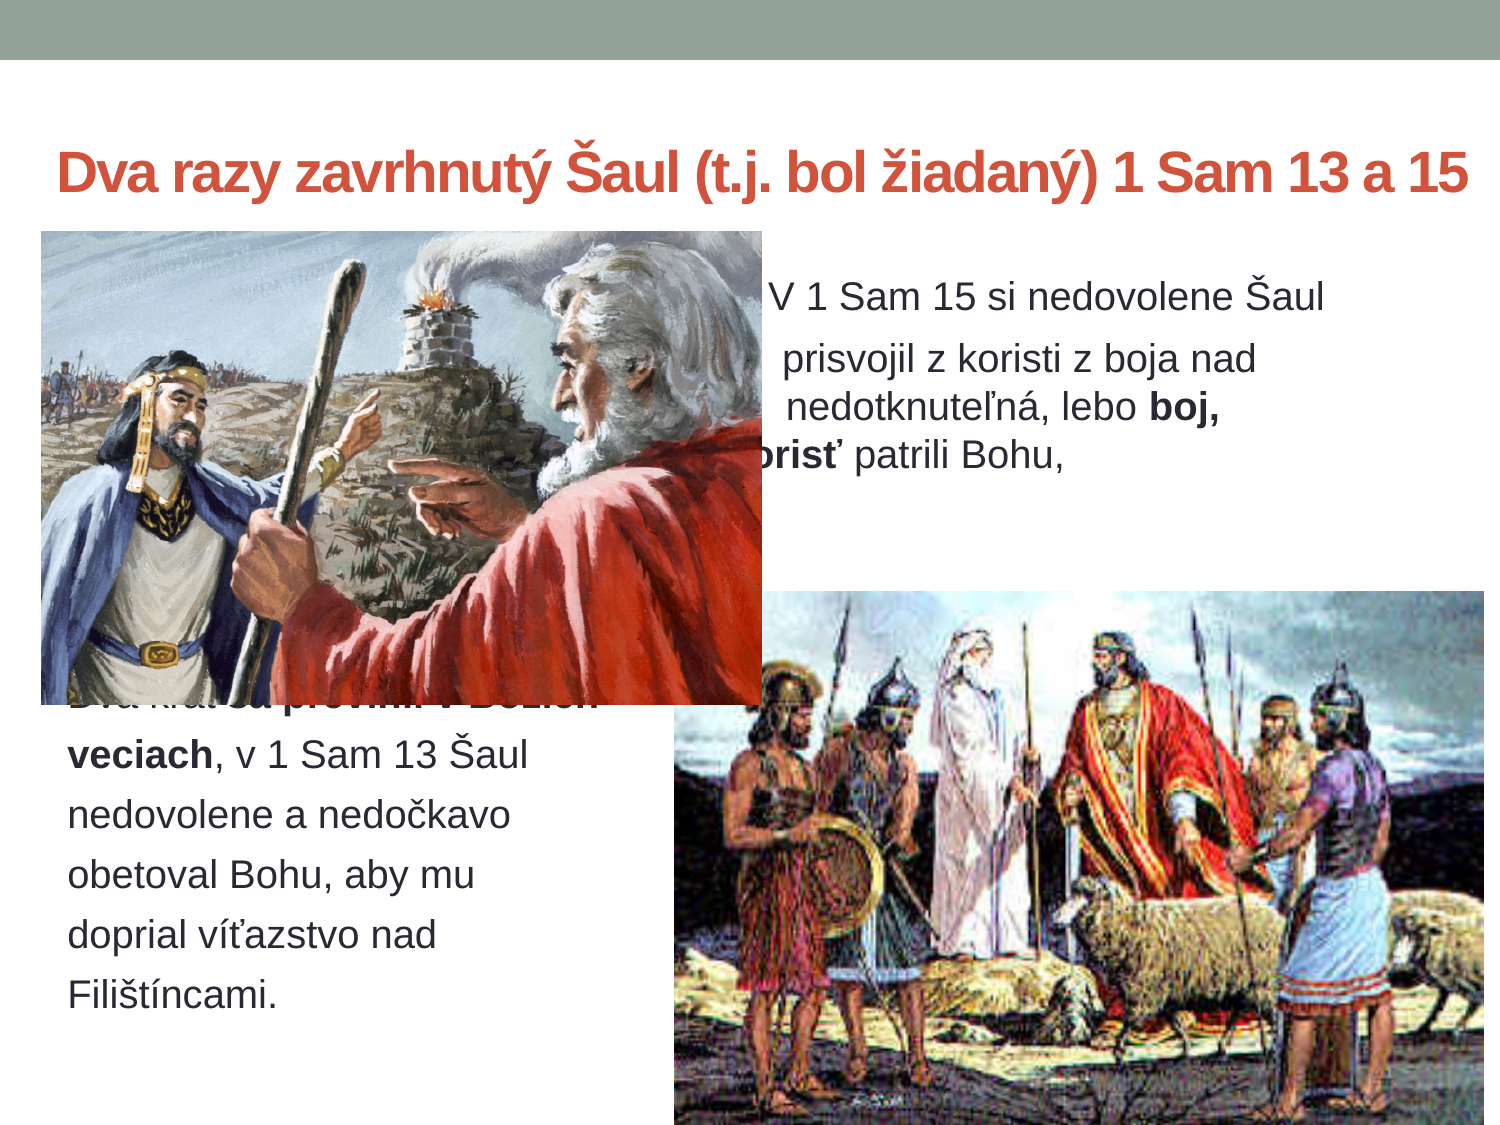

# Dva razy zavrhnutý Šaul (t.j. bol žiadaný) 1 Sam 13 a 15
 V 1 Sam 15 si nedovolene Šaul
 prisvojil z koristi z boja nad 					 Amalekitmi. Korisť bola však 					 nedotknuteľná, lebo boj, 		 víťazstvo aj korisť patrili Bohu,
Dva krát sa previnil v Božích
veciach, v 1 Sam 13 Šaul
nedovolene a nedočkavo
obetoval Bohu, aby mu
doprial víťazstvo nad
Filištíncami.